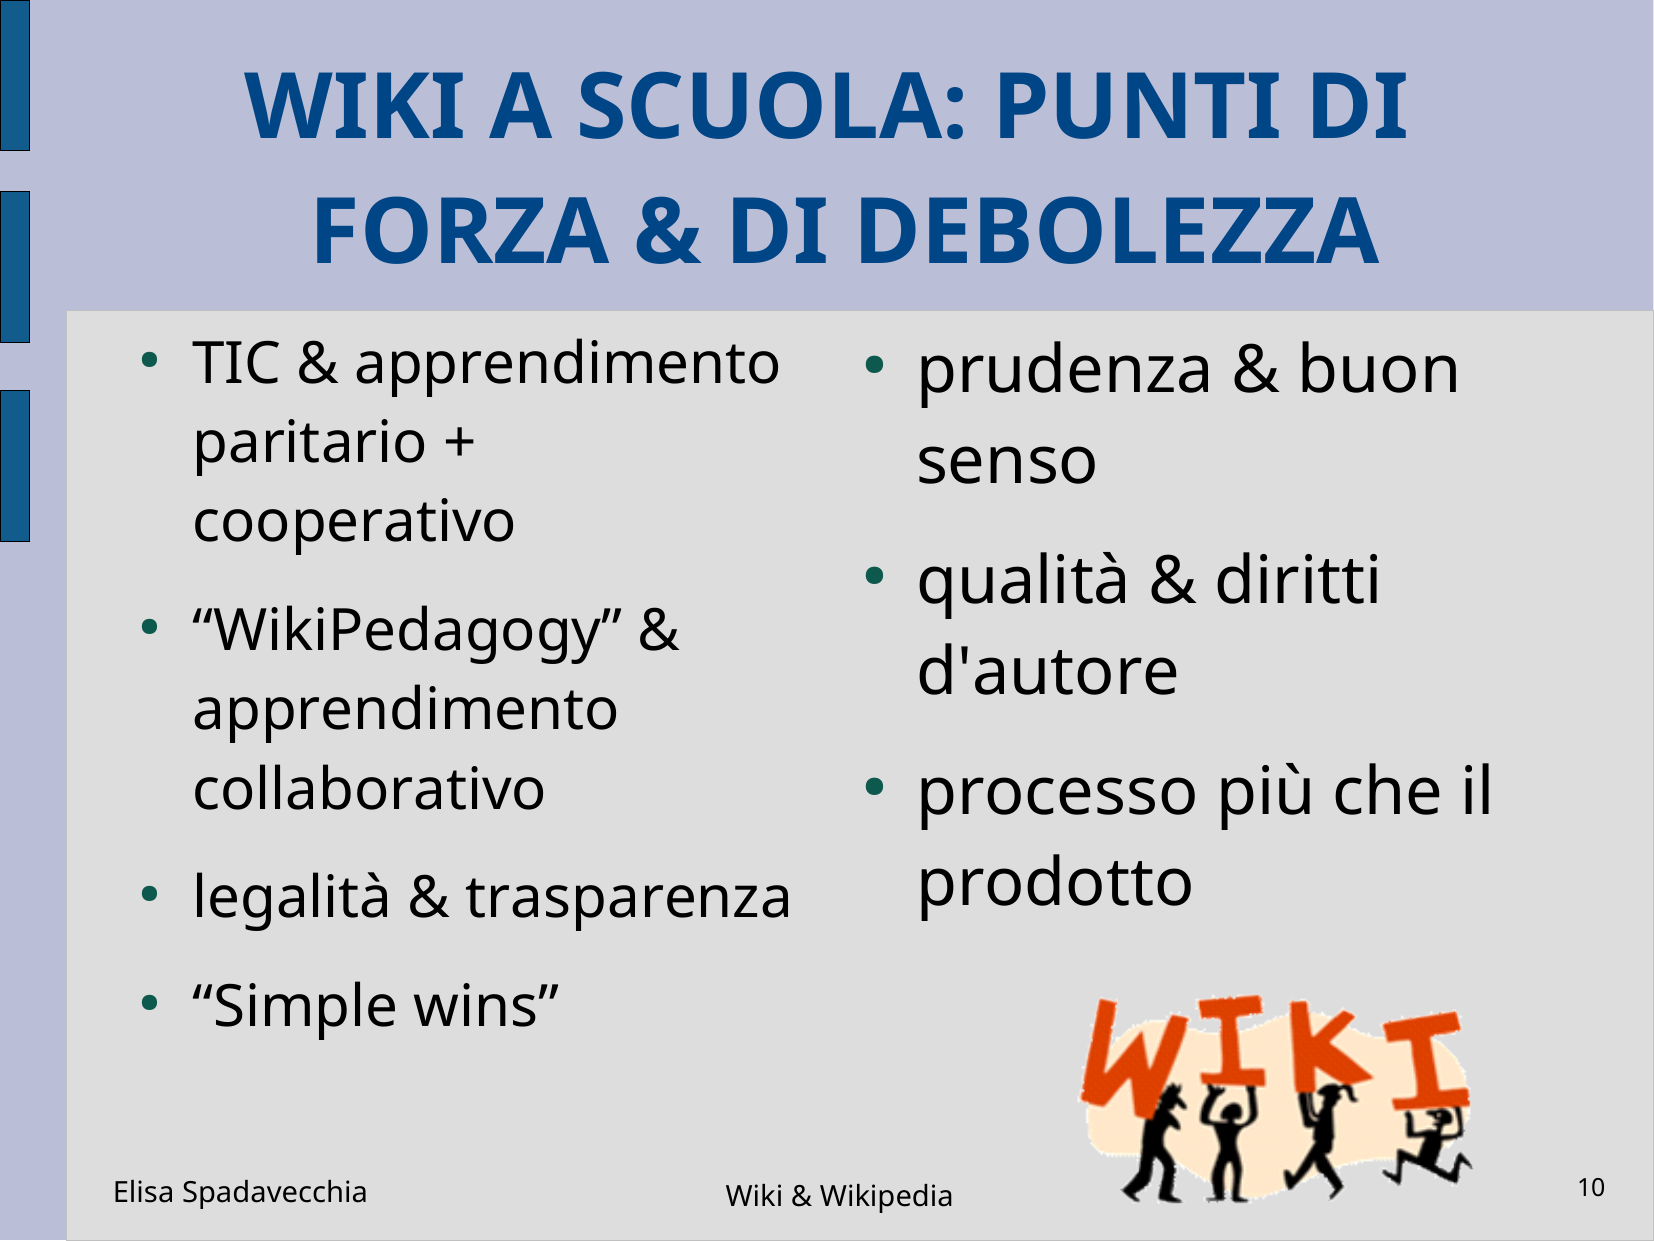

# WIKI A SCUOLA: PUNTI DI FORZA & DI DEBOLEZZA
TIC & apprendimento paritario + cooperativo
“WikiPedagogy” & apprendimento collaborativo
legalità & trasparenza
“Simple wins”
prudenza & buon senso
qualità & diritti d'autore
processo più che il prodotto
Elisa Spadavecchia
Wiki & Wikipedia